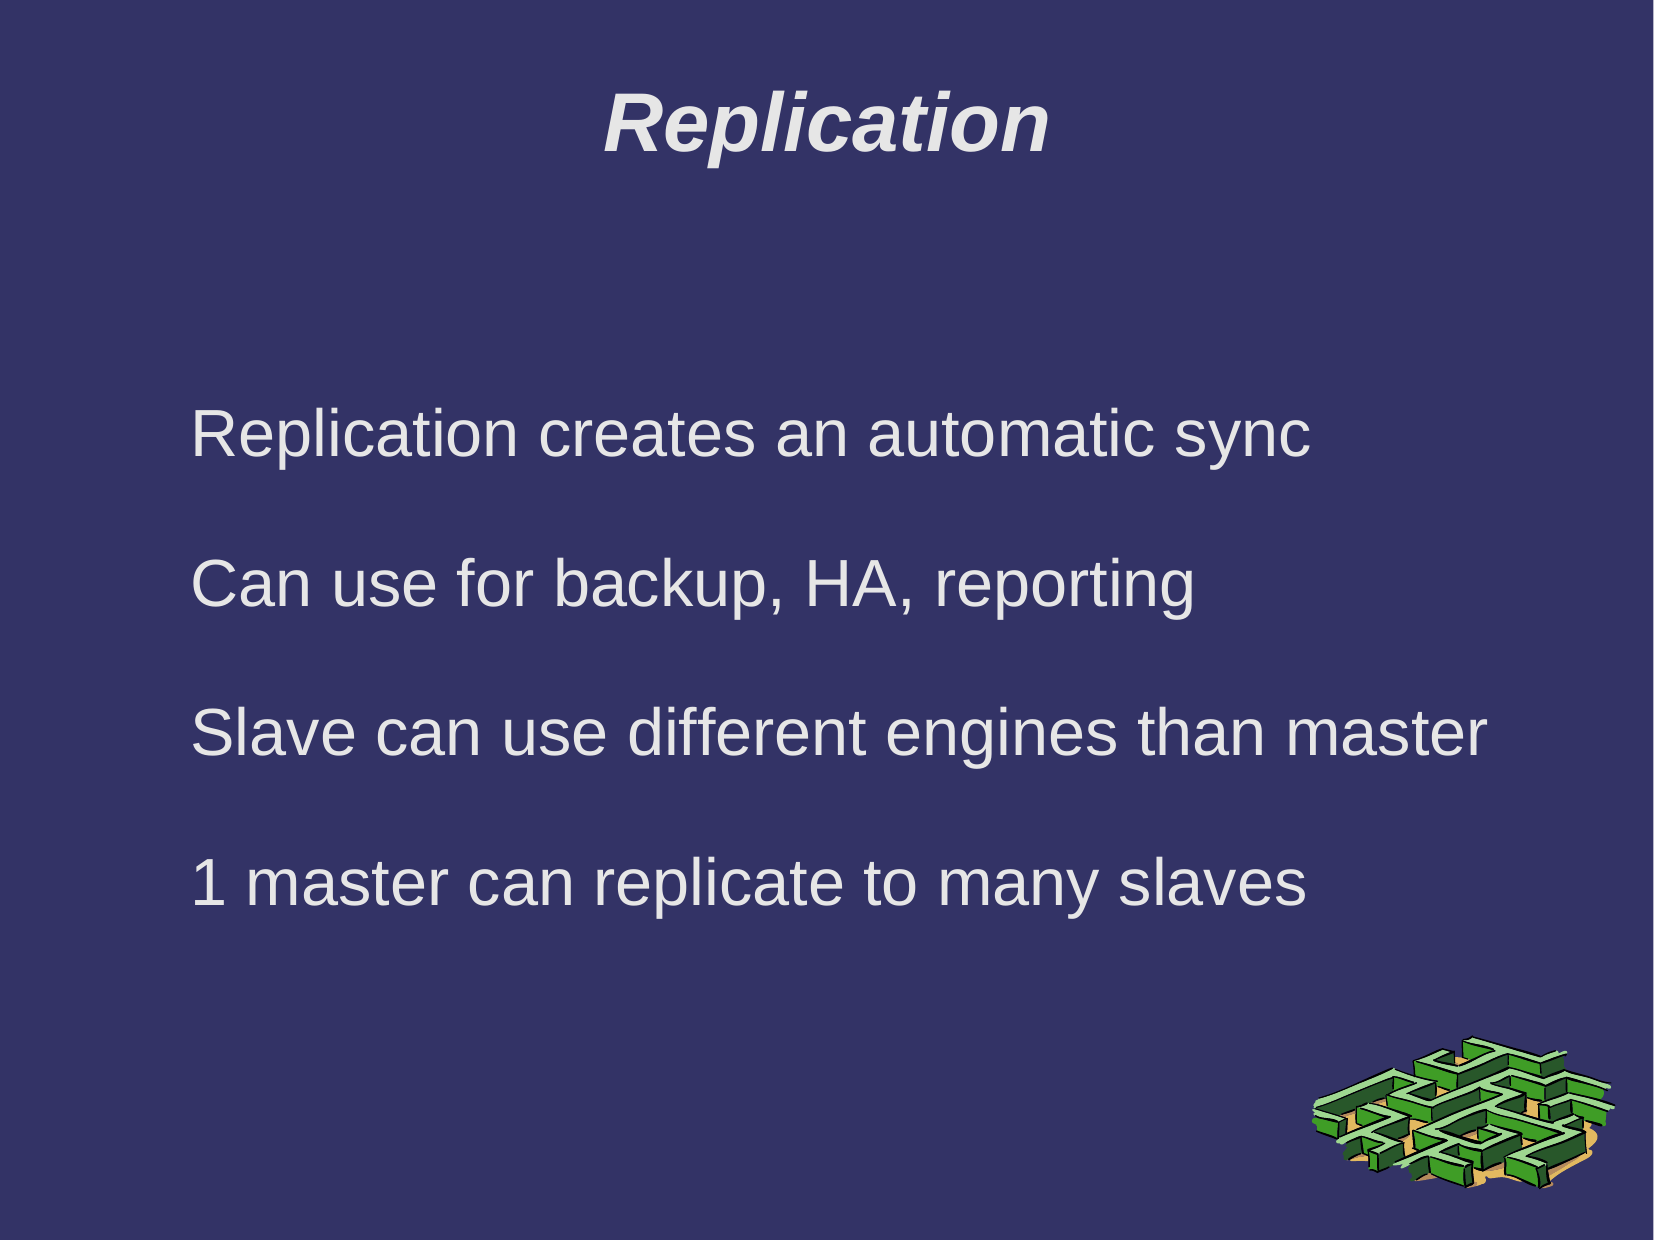

# Replication
Replication creates an automatic sync
Can use for backup, HA, reporting
Slave can use different engines than master
1 master can replicate to many slaves